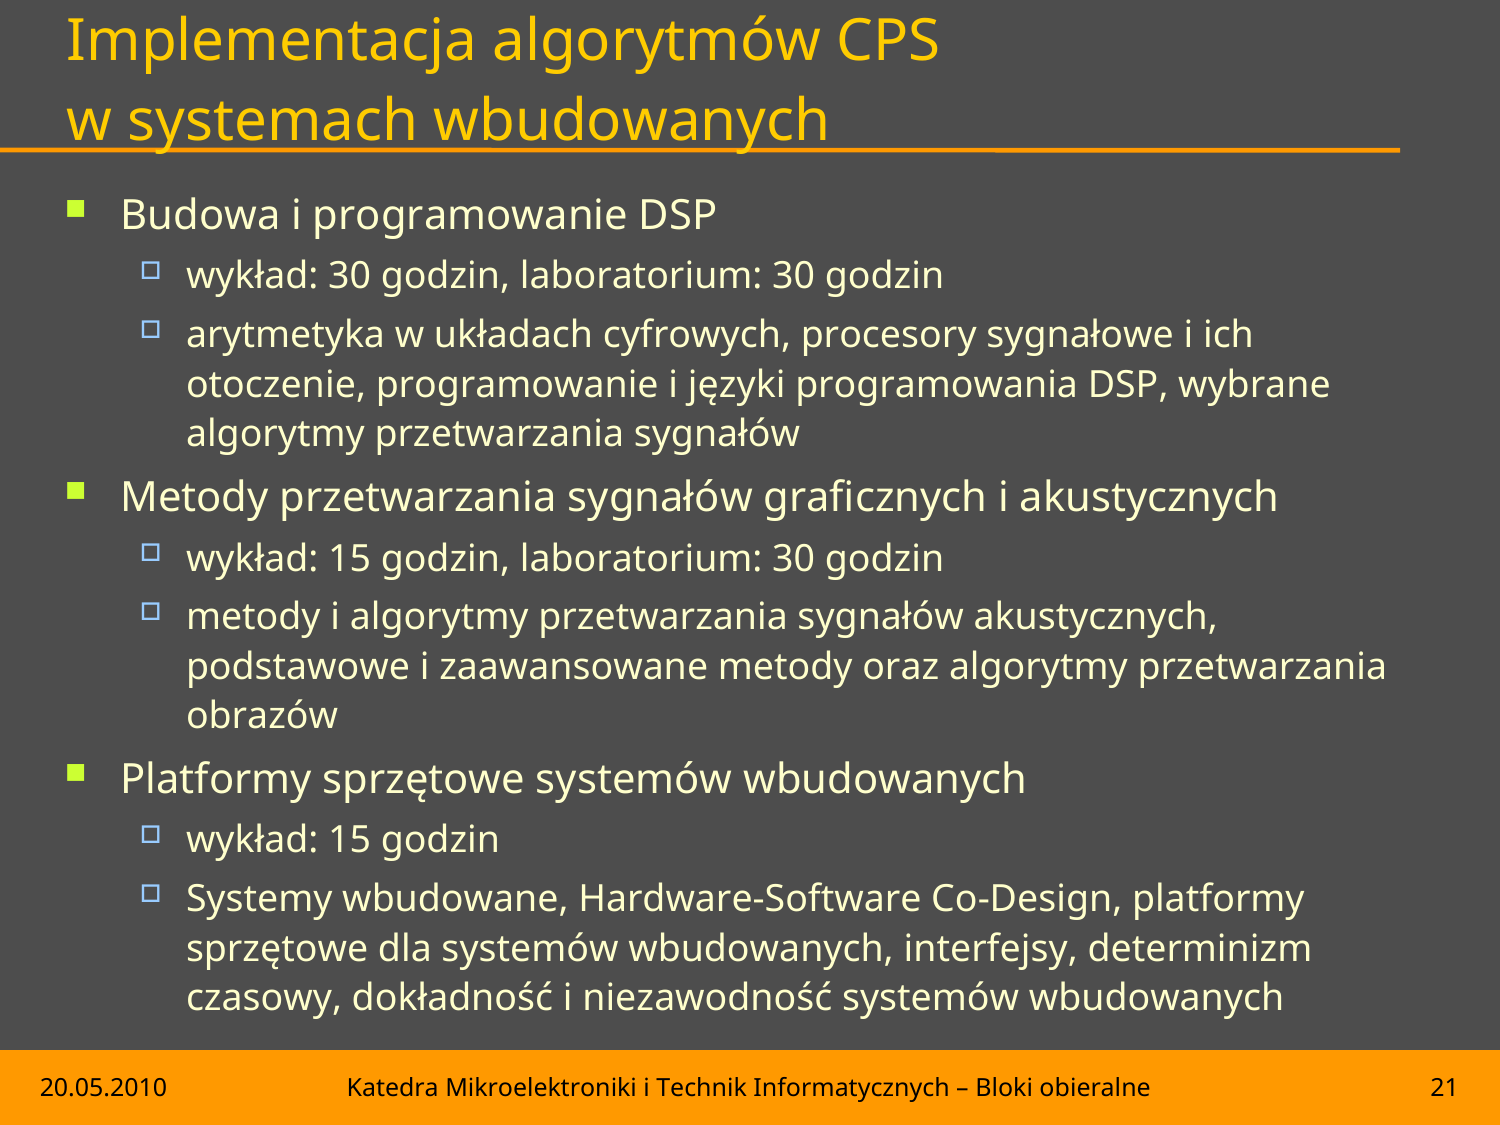

# Implementacja algorytmów CPS w systemach wbudowanych
Budowa i programowanie DSP
wykład: 30 godzin, laboratorium: 30 godzin
arytmetyka w układach cyfrowych, procesory sygnałowe i ich otoczenie, programowanie i języki programowania DSP, wybrane algorytmy przetwarzania sygnałów
Metody przetwarzania sygnałów graficznych i akustycznych
wykład: 15 godzin, laboratorium: 30 godzin
metody i algorytmy przetwarzania sygnałów akustycznych, podstawowe i zaawansowane metody oraz algorytmy przetwarzania obrazów
Platformy sprzętowe systemów wbudowanych
wykład: 15 godzin
Systemy wbudowane, Hardware-Software Co-Design, platformy sprzętowe dla systemów wbudowanych, interfejsy, determinizm czasowy, dokładność i niezawodność systemów wbudowanych
20.05.2010
Katedra Mikroelektroniki i Technik Informatycznych – Bloki obieralne
21